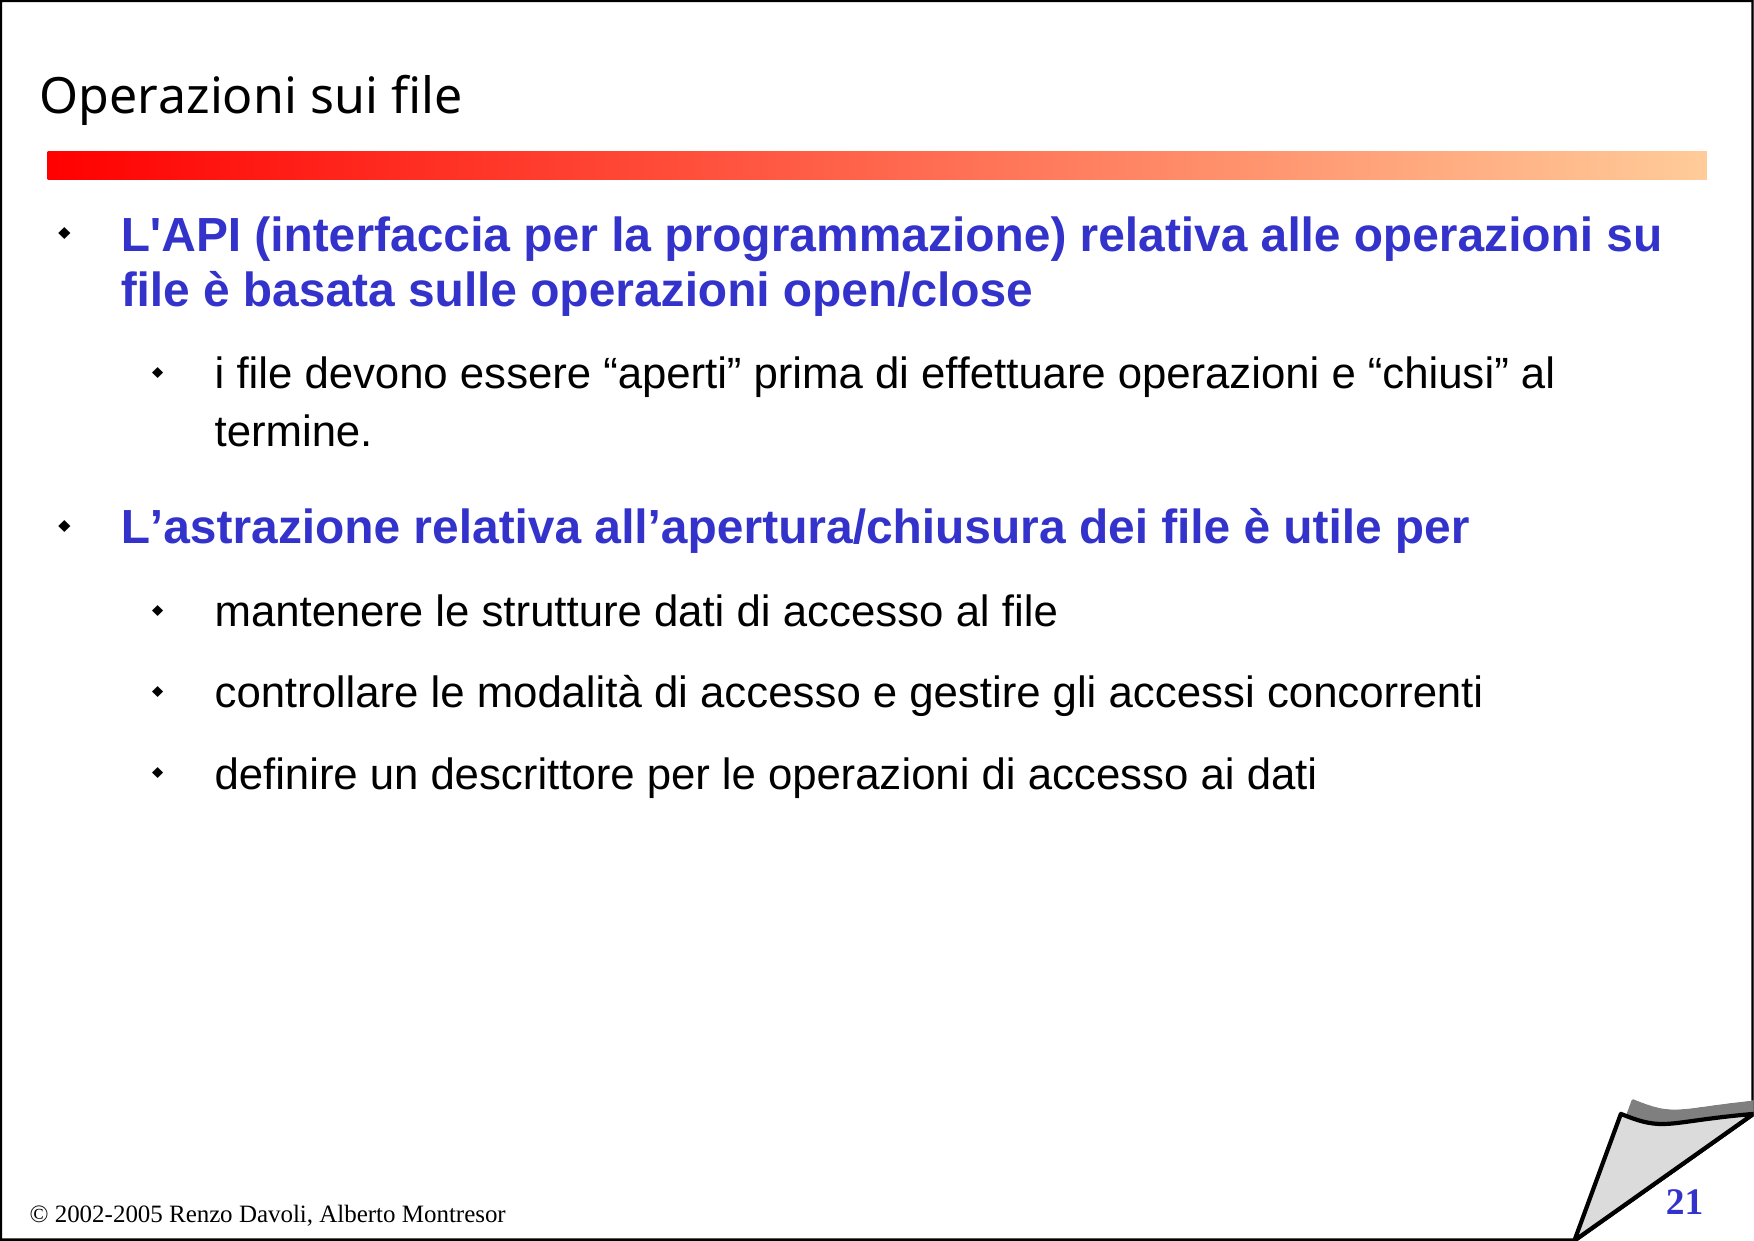

# Operazioni sui file
L'API (interfaccia per la programmazione) relativa alle operazioni su file è basata sulle operazioni open/close
i file devono essere “aperti” prima di effettuare operazioni e “chiusi” al termine.
L’astrazione relativa all’apertura/chiusura dei file è utile per
mantenere le strutture dati di accesso al file
controllare le modalità di accesso e gestire gli accessi concorrenti
definire un descrittore per le operazioni di accesso ai dati